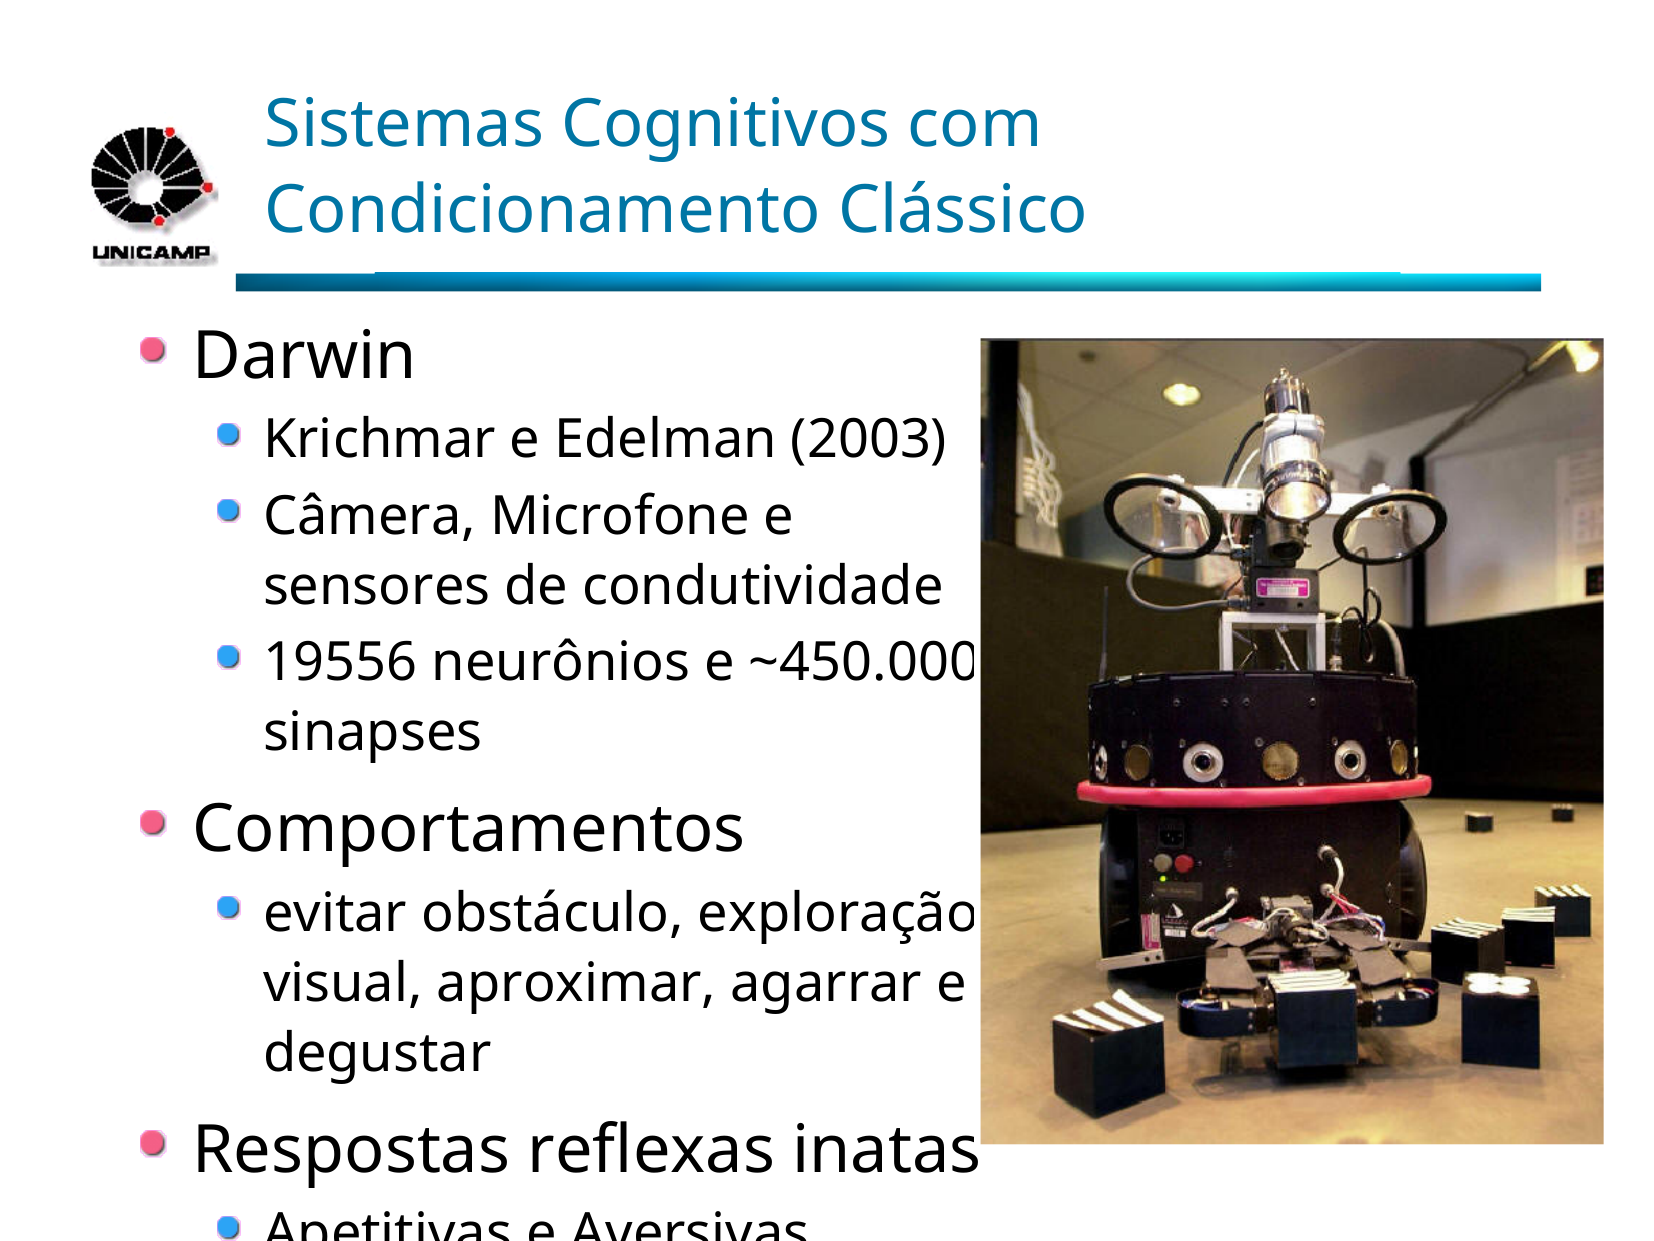

# Sistemas Cognitivos com Condicionamento Clássico
Darwin
Krichmar e Edelman (2003)
Câmera, Microfone e
sensores de condutividade
19556 neurônios e ~450.000
sinapses
Comportamentos
evitar obstáculo, exploração
visual, aproximar, agarrar e
degustar
Respostas reflexas inatas
Apetitivas e Aversivas